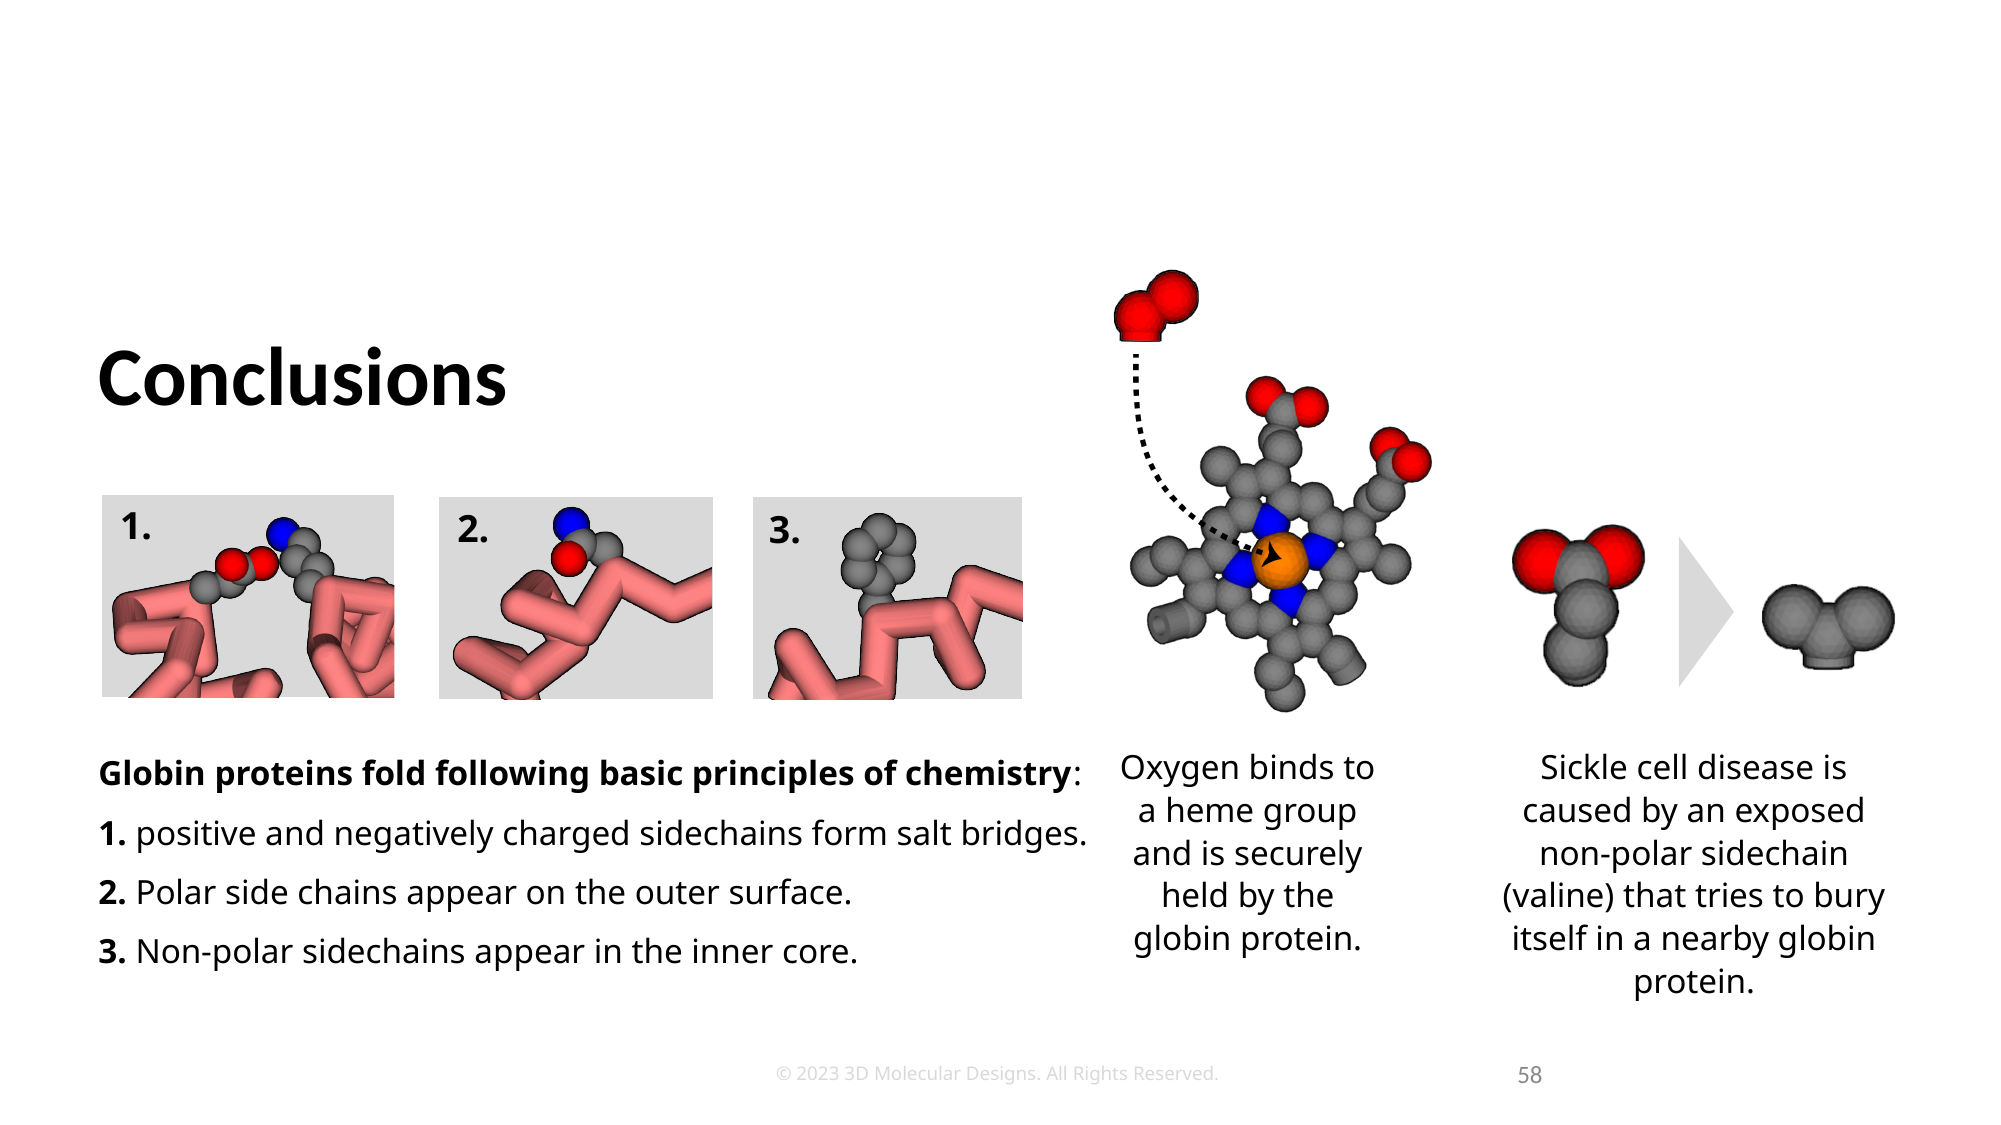

Conclusions
1.
2.
3.
Oxygen binds to a heme group and is securely held by the globin protein.
Sickle cell disease is caused by an exposed non-polar sidechain (valine) that tries to bury itself in a nearby globin protein.
Globin proteins fold following basic principles of chemistry:
1. positive and negatively charged sidechains form salt bridges.
2. Polar side chains appear on the outer surface.
3. Non-polar sidechains appear in the inner core.
© 2023 3D Molecular Designs. All Rights Reserved.